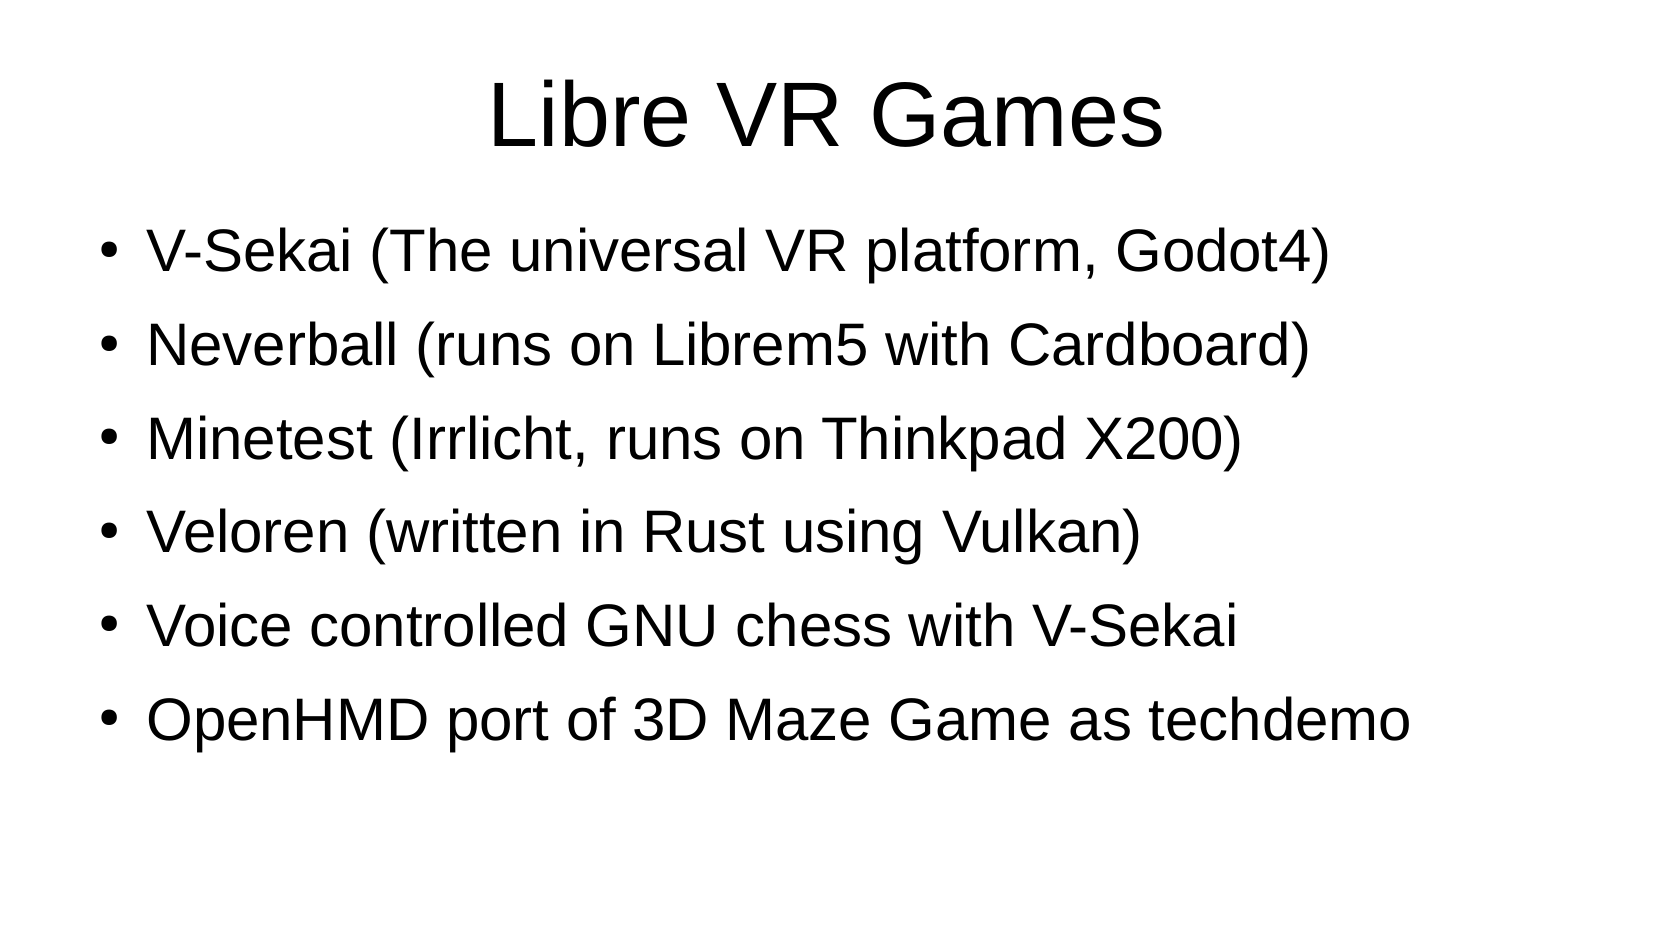

# Libre VR Games
V-Sekai (The universal VR platform, Godot4)
Neverball (runs on Librem5 with Cardboard)
Minetest (Irrlicht, runs on Thinkpad X200)
Veloren (written in Rust using Vulkan)
Voice controlled GNU chess with V-Sekai
OpenHMD port of 3D Maze Game as techdemo